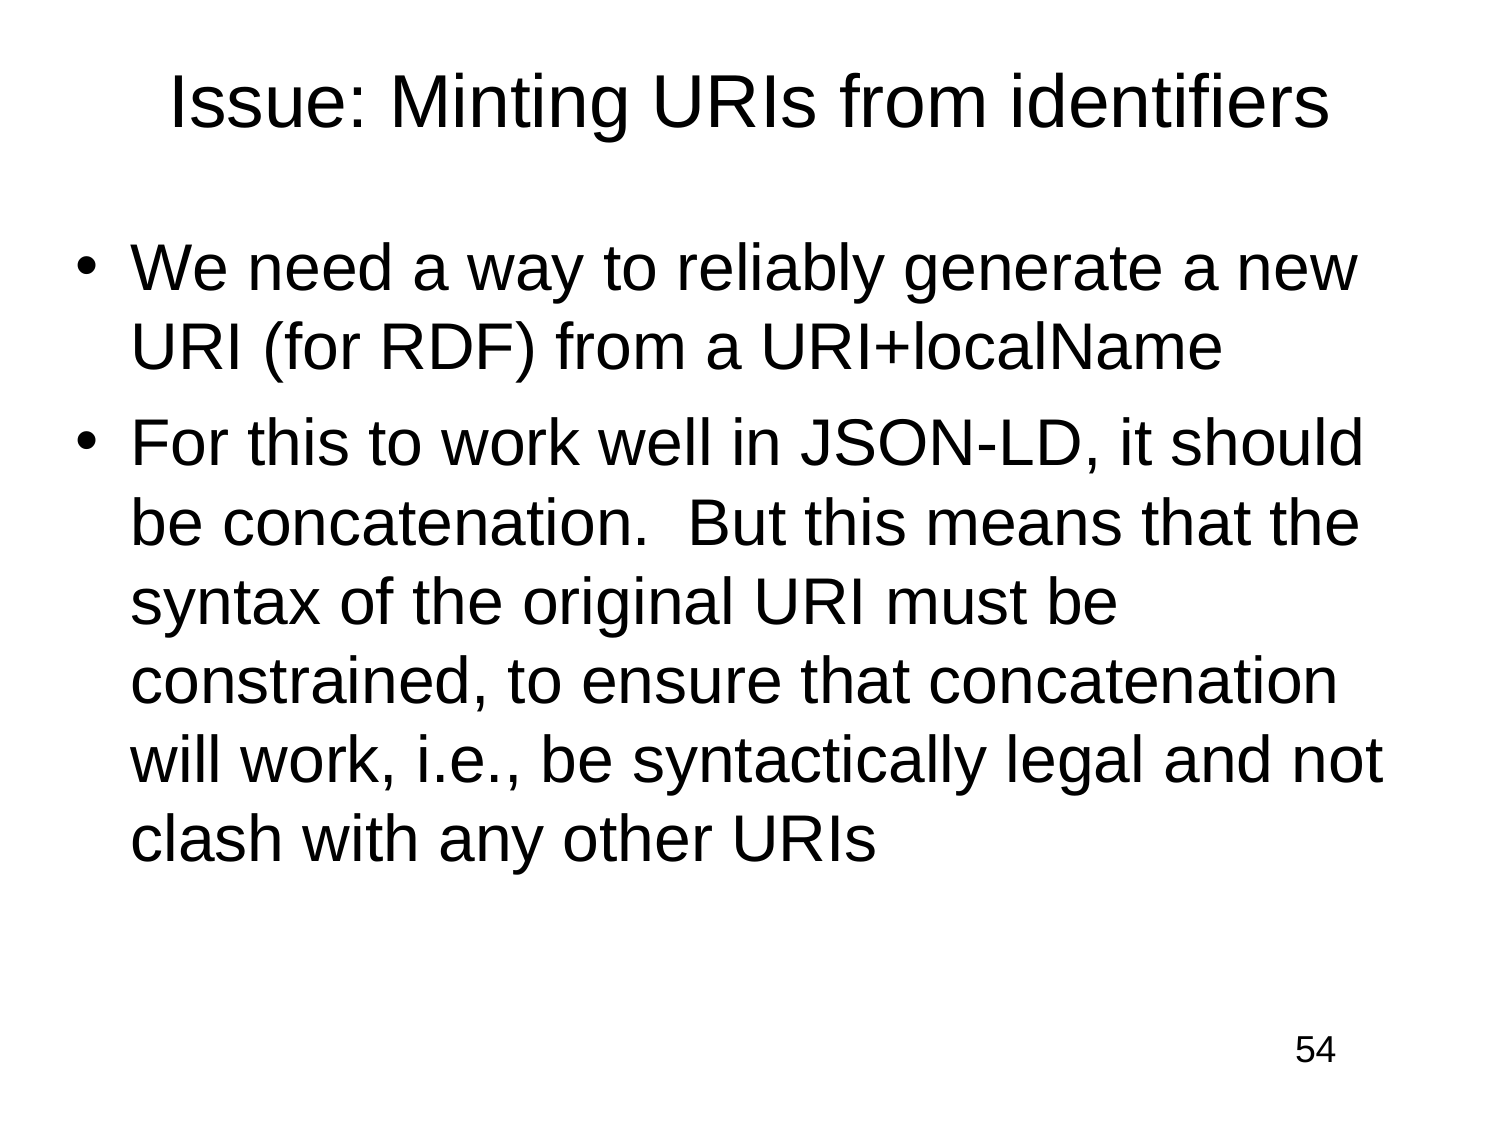

# Issue: Minting URIs from identifiers
We need a way to reliably generate a new URI (for RDF) from a URI+localName
For this to work well in JSON-LD, it should be concatenation. But this means that the syntax of the original URI must be constrained, to ensure that concatenation will work, i.e., be syntactically legal and not clash with any other URIs
54